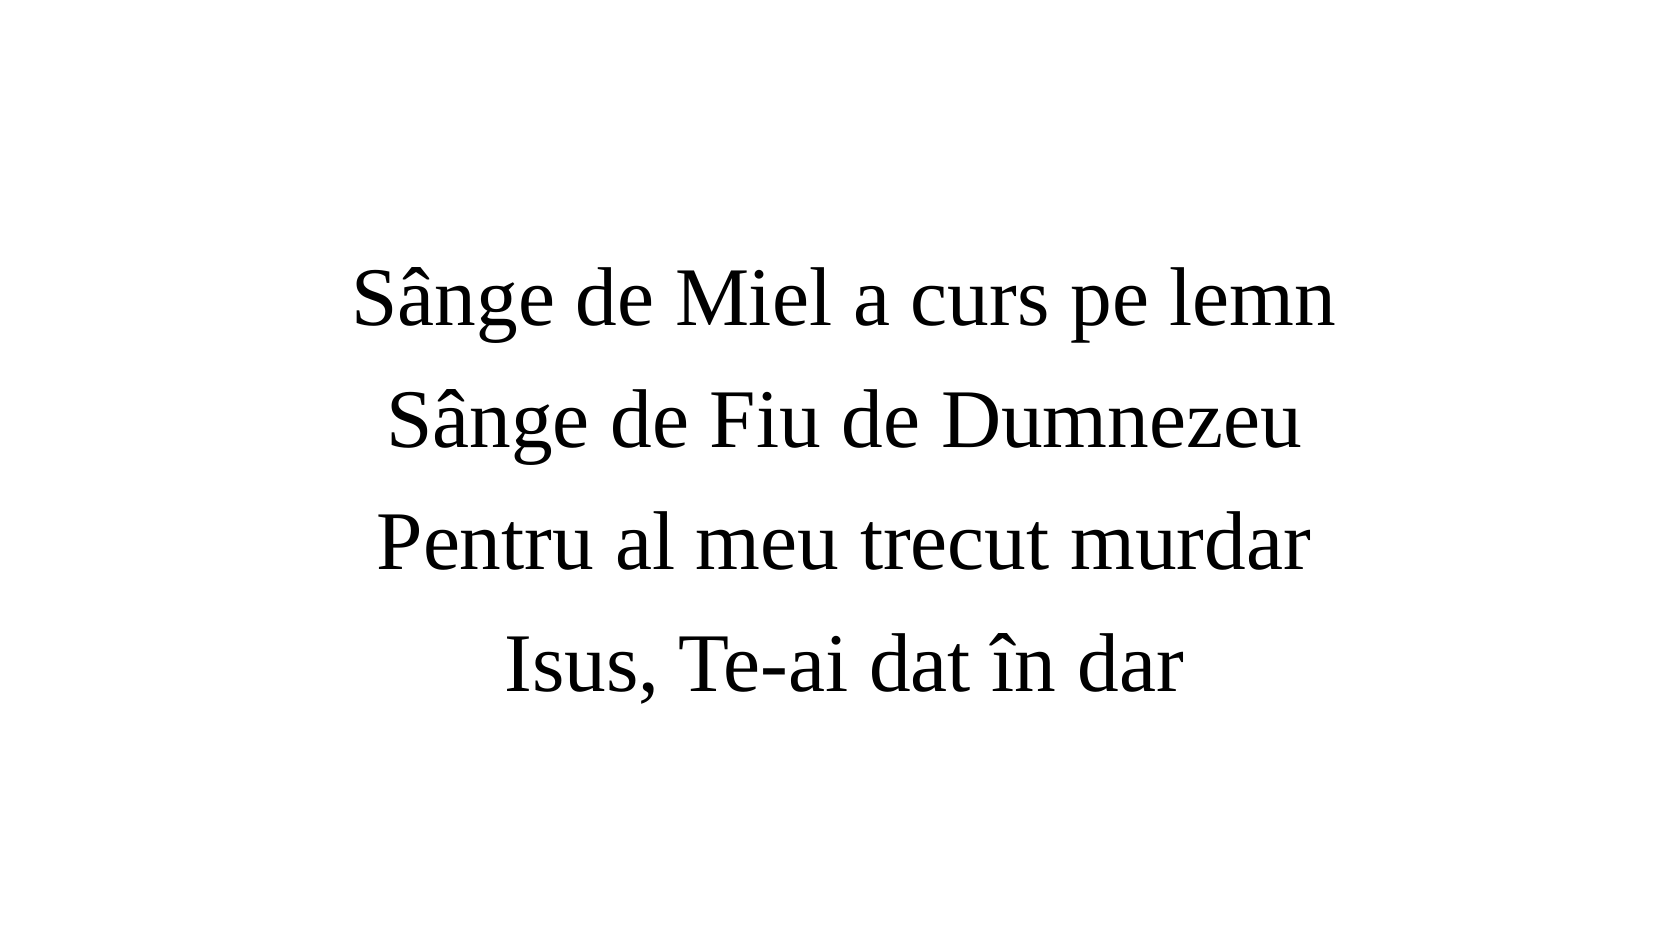

# Sânge de Miel a curs pe lemn
Sânge de Fiu de Dumnezeu
Pentru al meu trecut murdar
Isus, Te-ai dat în dar